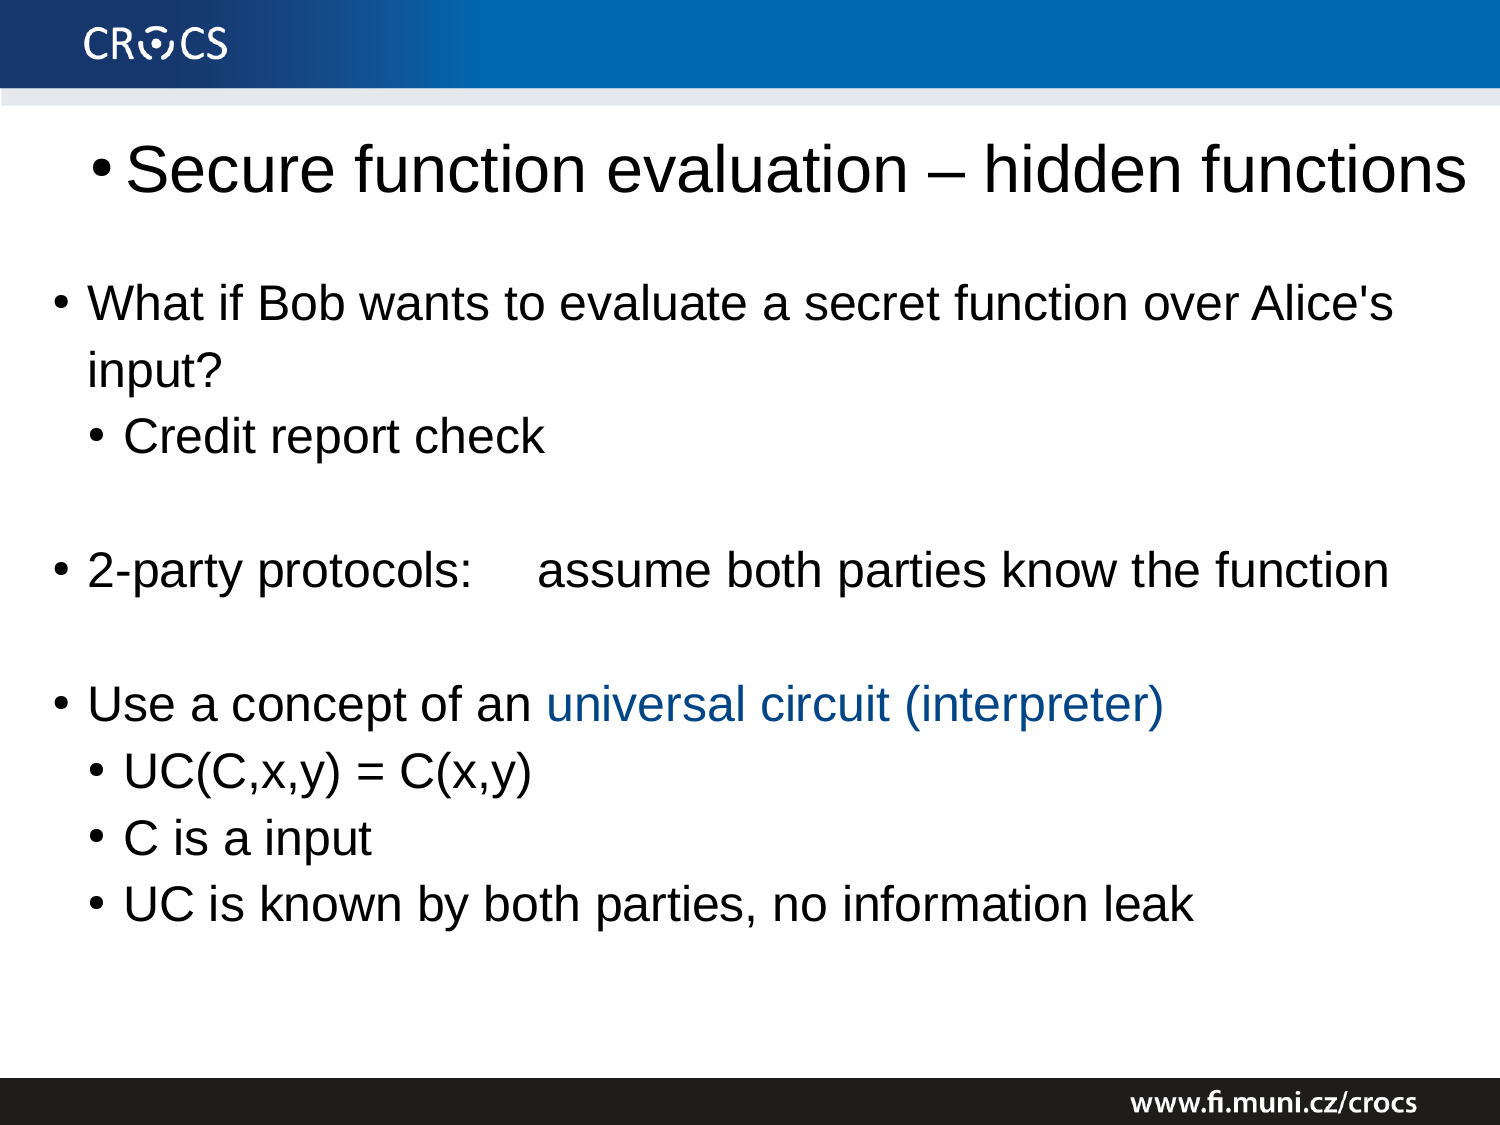

Secure function evaluation – hidden functions
What if Bob wants to evaluate a secret function over Alice's input?
Credit report check
2-party protocols:	assume both parties know the function
Use a concept of an universal circuit (interpreter)
UC(C,x,y) = C(x,y)
C is a input
UC is known by both parties, no information leak